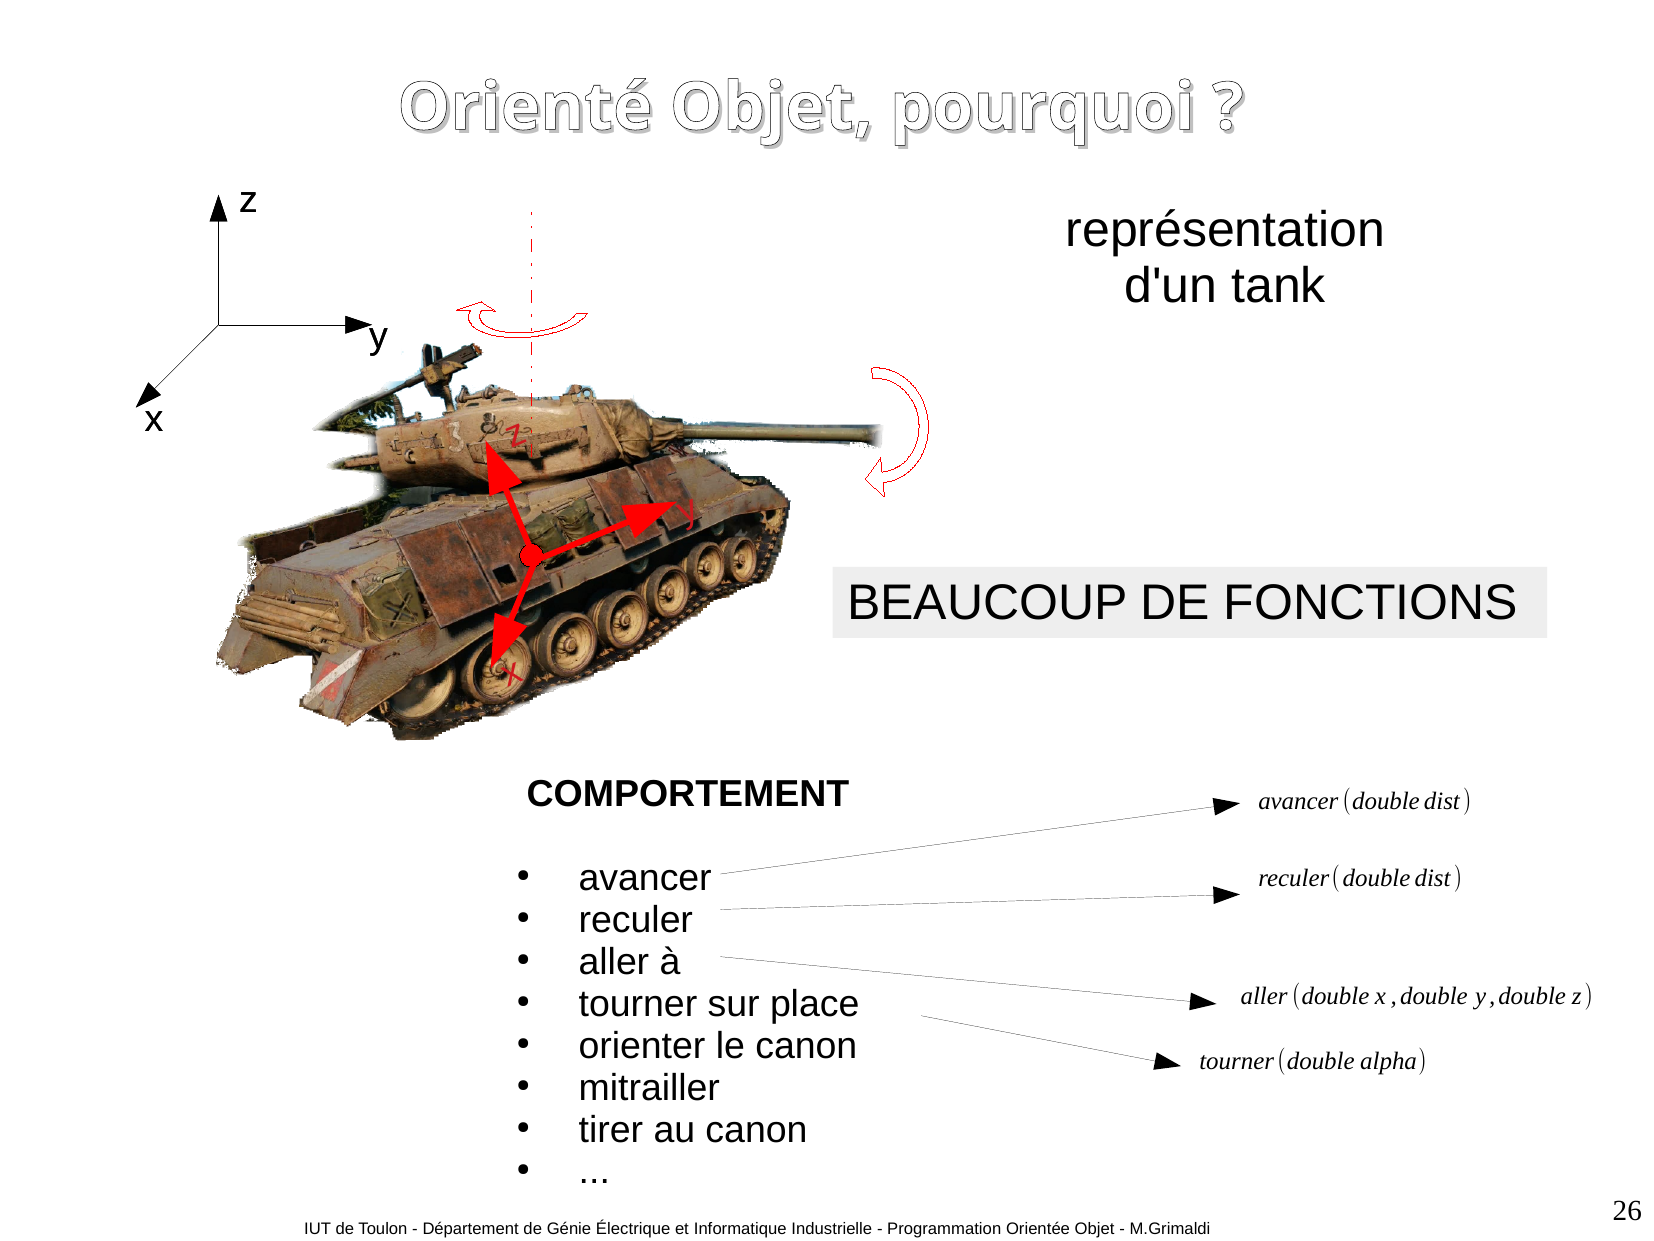

# Orienté Objet, pourquoi ?
z
y
x
z
y
x
représentation d'un tank
z
y
x
BEAUCOUP DE FONCTIONS
COMPORTEMENT
avancer
reculer
aller à
tourner sur place
orienter le canon
mitrailler
tirer au canon
...